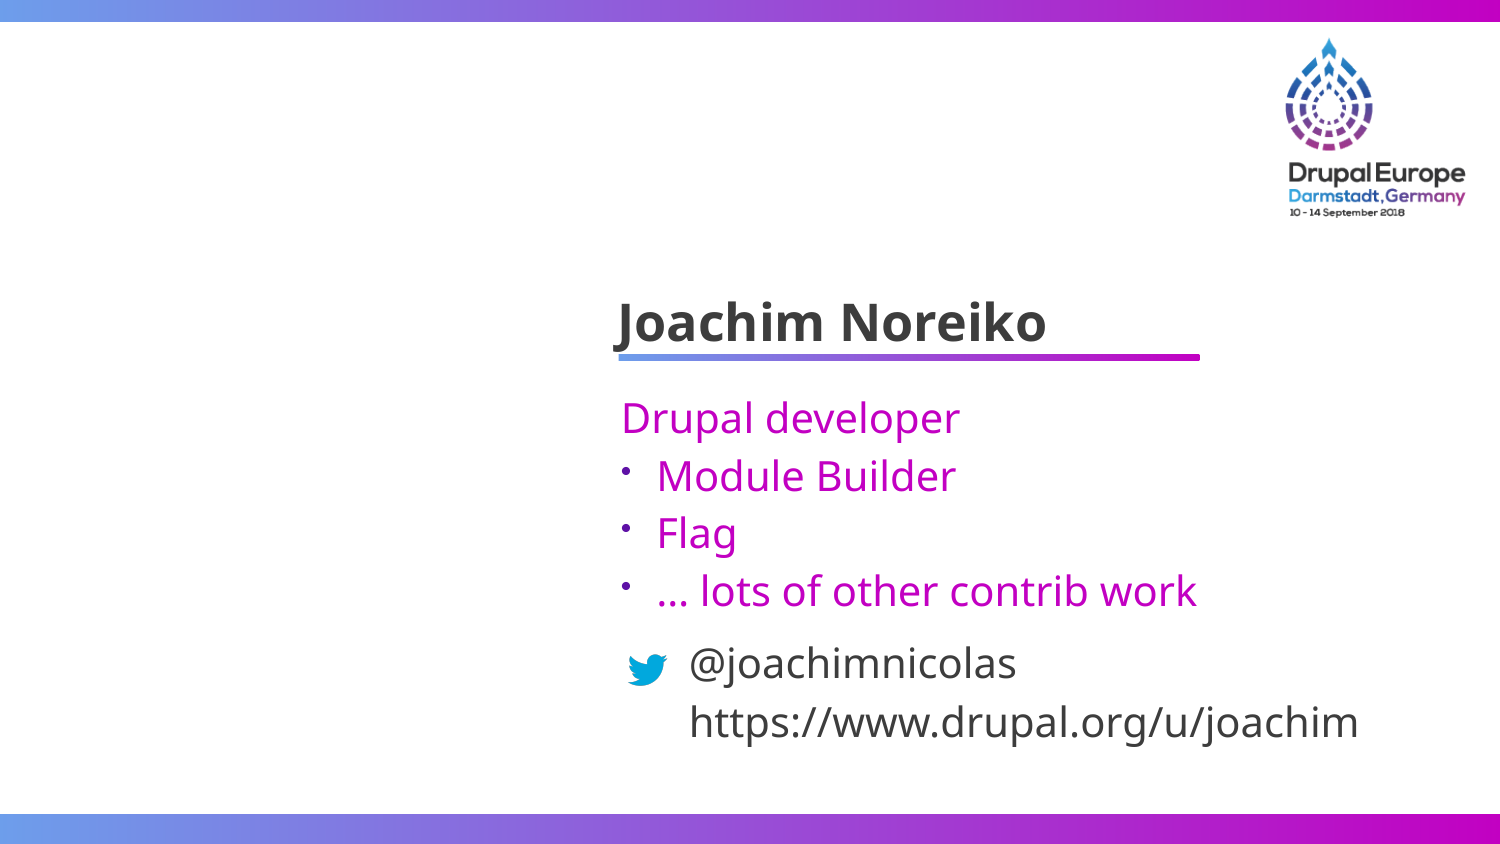

Joachim Noreiko
Drupal developer
Module Builder
Flag
… lots of other contrib work
@joachimnicolas
https://www.drupal.org/u/joachim